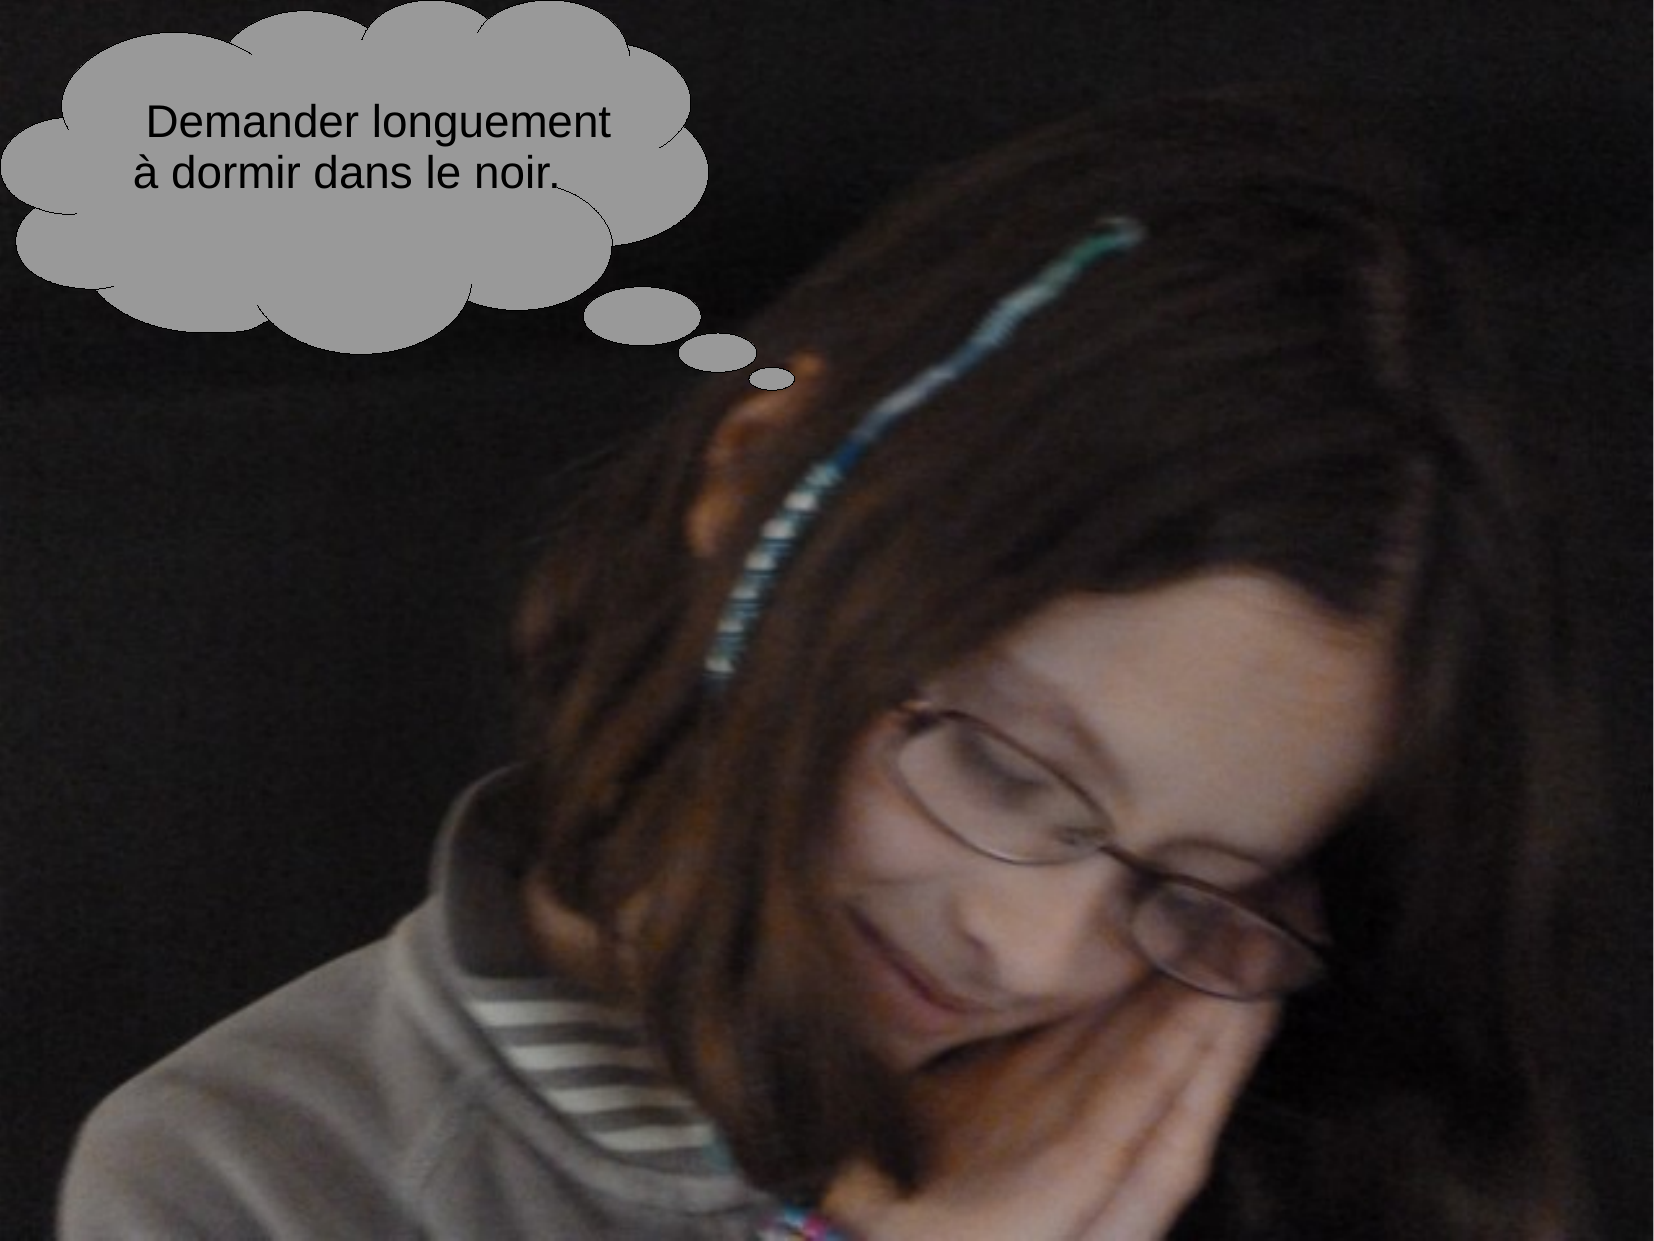

Demander longuement
à dormir dans le noir.